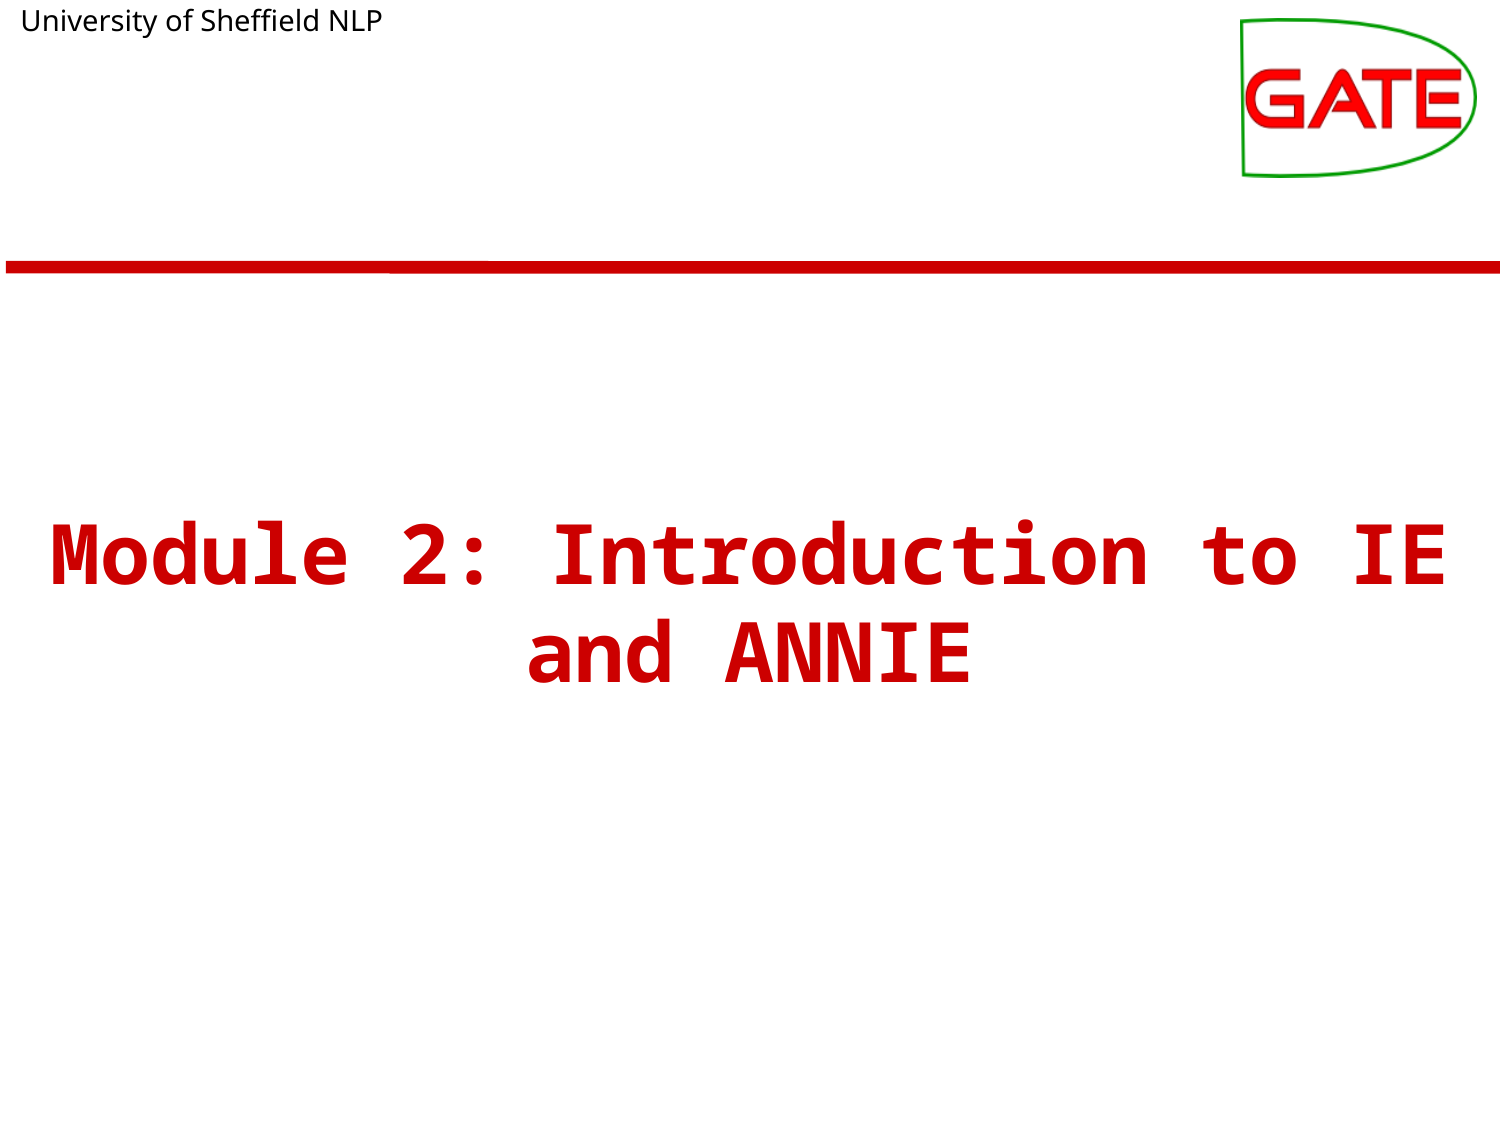

# Module 2: Introduction to IE and ANNIE